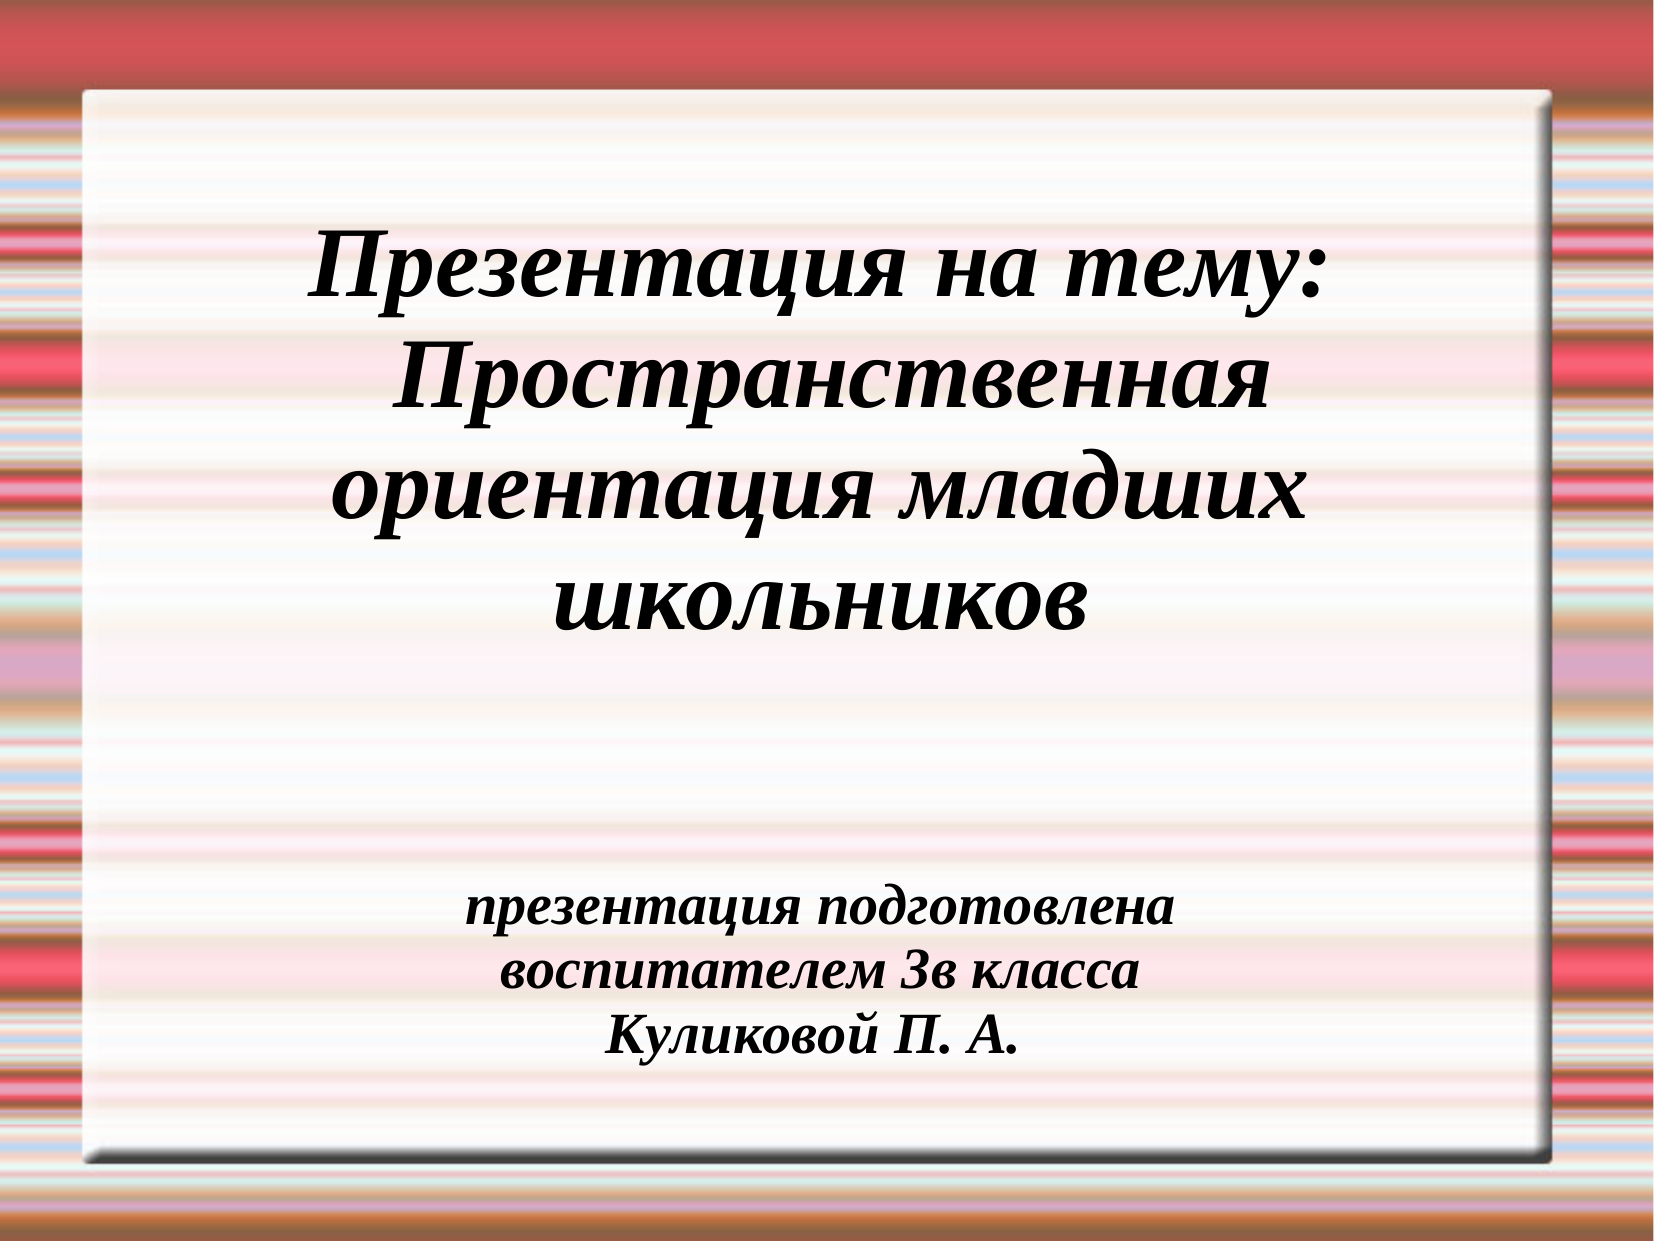

# Презентация на тему: Пространственная ориентация младших школьников презентация подготовлена воспитателем 3в класса Куликовой П. А.